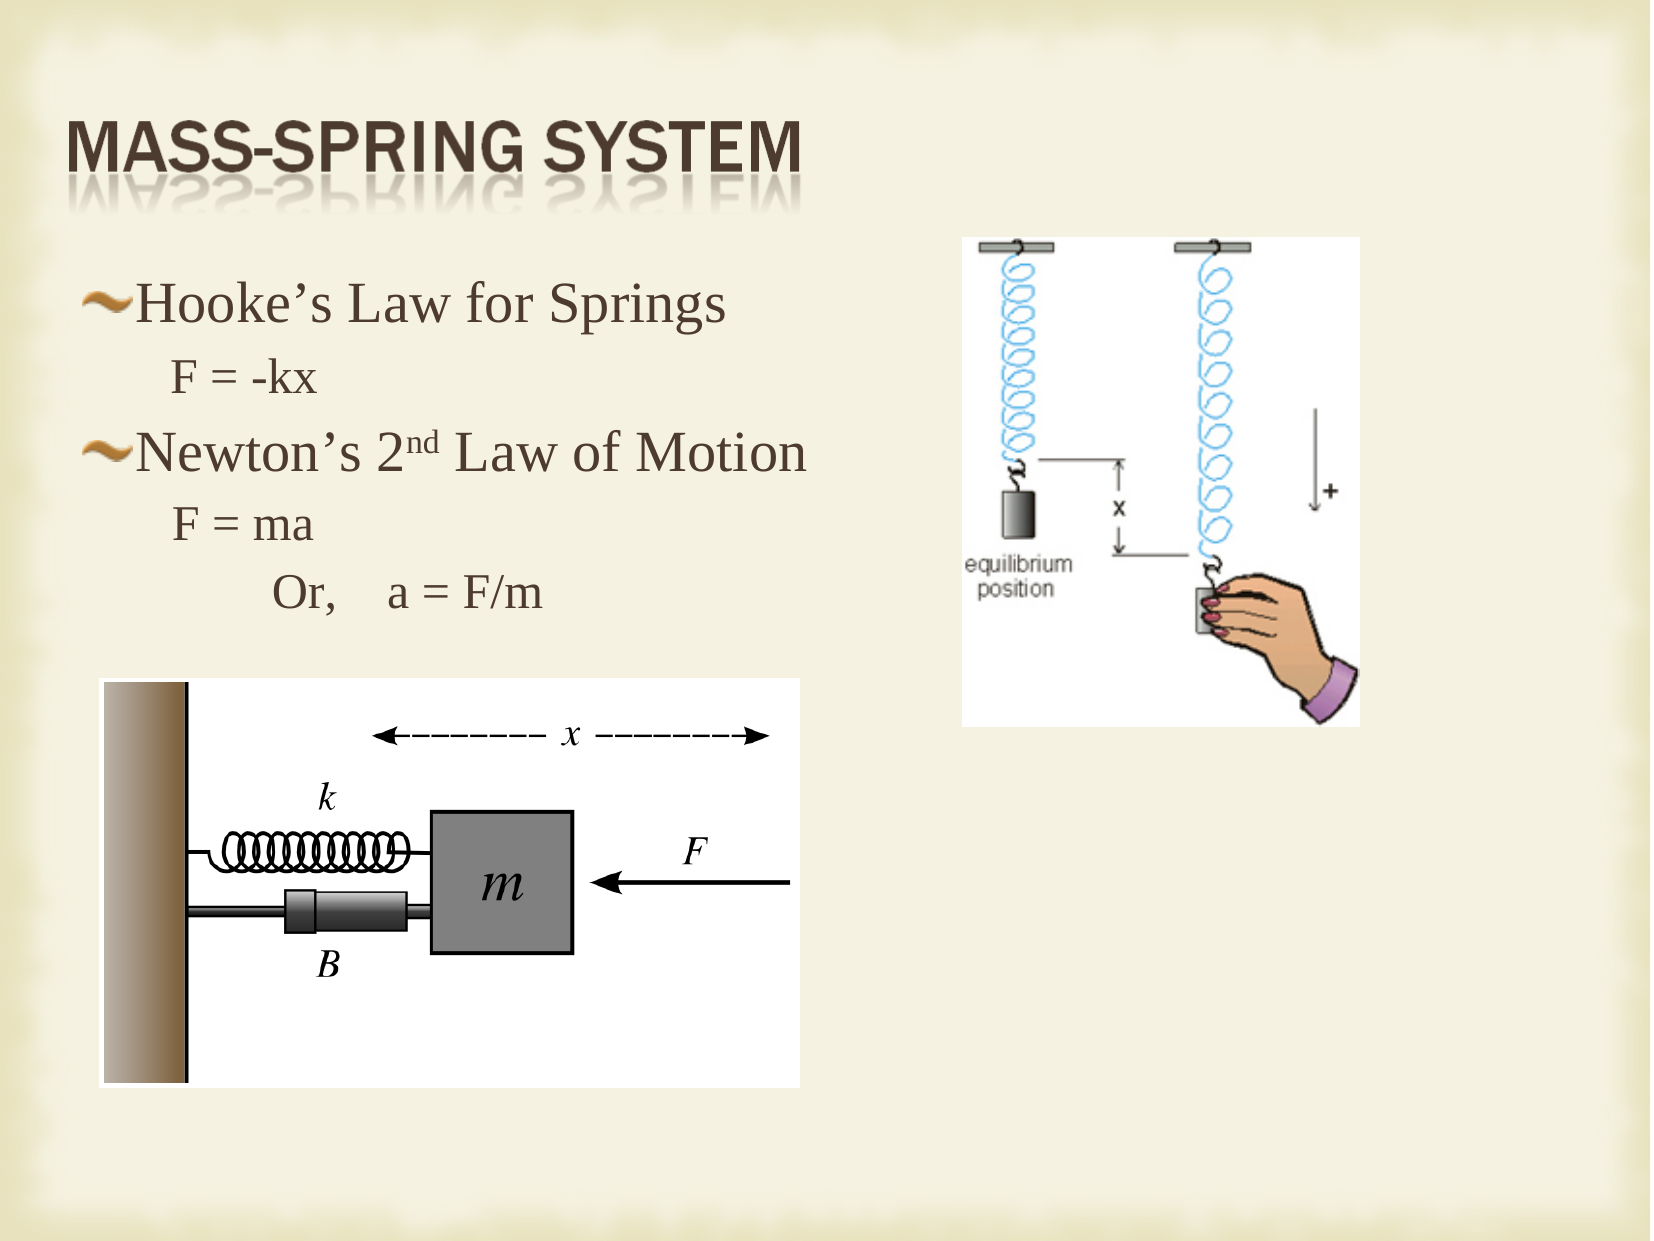

# Hooke’s Law for Springs
 F = -kx
Newton’s 2nd Law of Motion
 F = ma
 Or, a = F/m